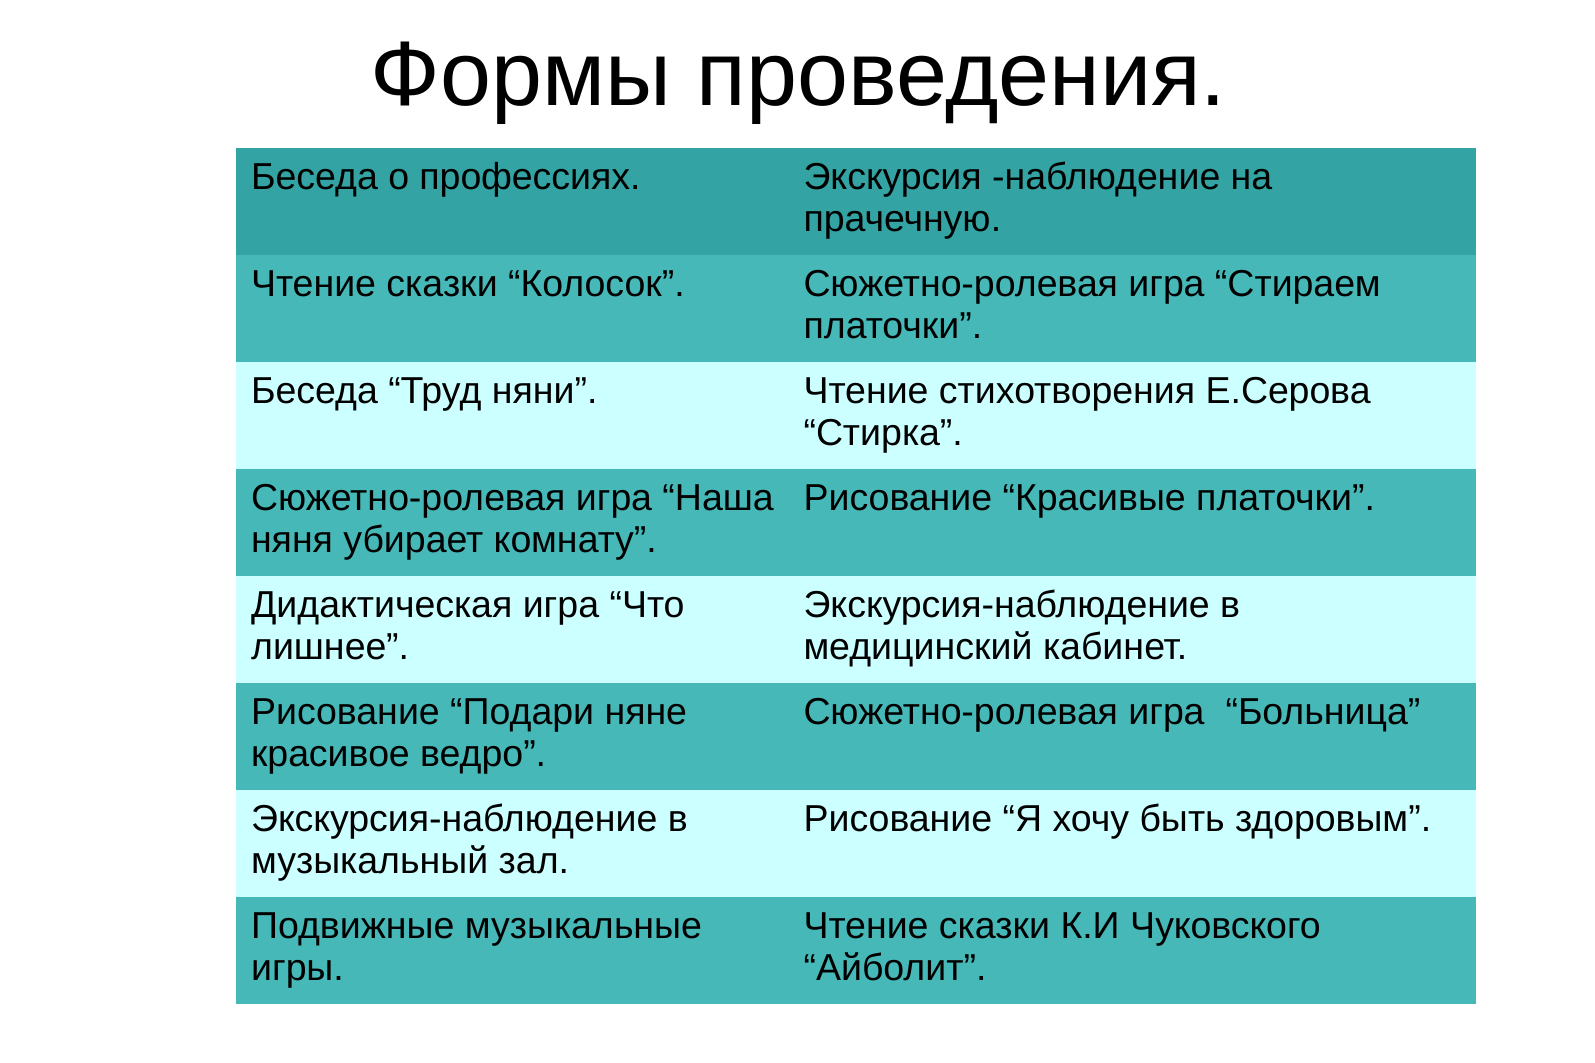

# Формы проведения.
| Беседа о профессиях. | Экскурсия -наблюдение на прачечную. |
| --- | --- |
| Чтение сказки “Колосок”. | Сюжетно-ролевая игра “Стираем платочки”. |
| Беседа “Труд няни”. | Чтение стихотворения Е.Серова “Стирка”. |
| Сюжетно-ролевая игра “Наша няня убирает комнату”. | Рисование “Красивые платочки”. |
| Дидактическая игра “Что лишнее”. | Экскурсия-наблюдение в медицинский кабинет. |
| Рисование “Подари няне красивое ведро”. | Сюжетно-ролевая игра “Больница” |
| Экскурсия-наблюдение в музыкальный зал. | Рисование “Я хочу быть здоровым”. |
| Подвижные музыкальные игры. | Чтение сказки К.И Чуковского “Айболит”. |